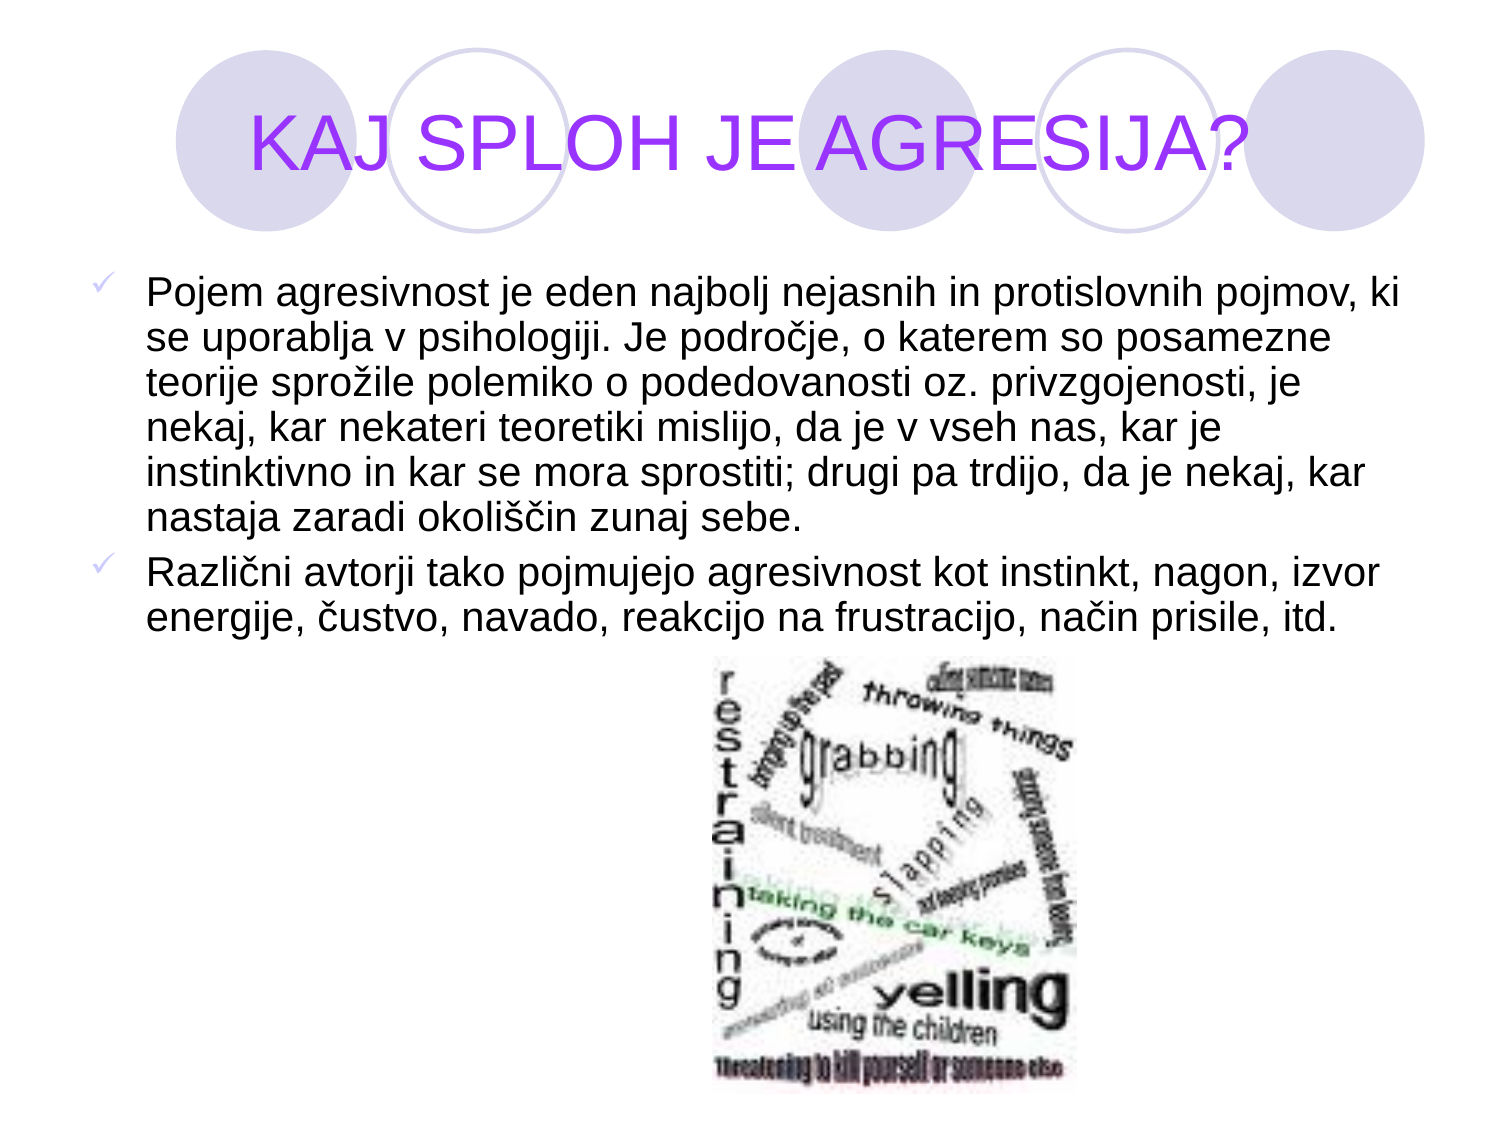

# KAJ SPLOH JE AGRESIJA?
Pojem agresivnost je eden najbolj nejasnih in protislovnih pojmov, ki se uporablja v psihologiji. Je področje, o katerem so posamezne teorije sprožile polemiko o podedovanosti oz. privzgojenosti, je nekaj, kar nekateri teoretiki mislijo, da je v vseh nas, kar je instinktivno in kar se mora sprostiti; drugi pa trdijo, da je nekaj, kar nastaja zaradi okoliščin zunaj sebe.
Različni avtorji tako pojmujejo agresivnost kot instinkt, nagon, izvor energije, čustvo, navado, reakcijo na frustracijo, način prisile, itd.